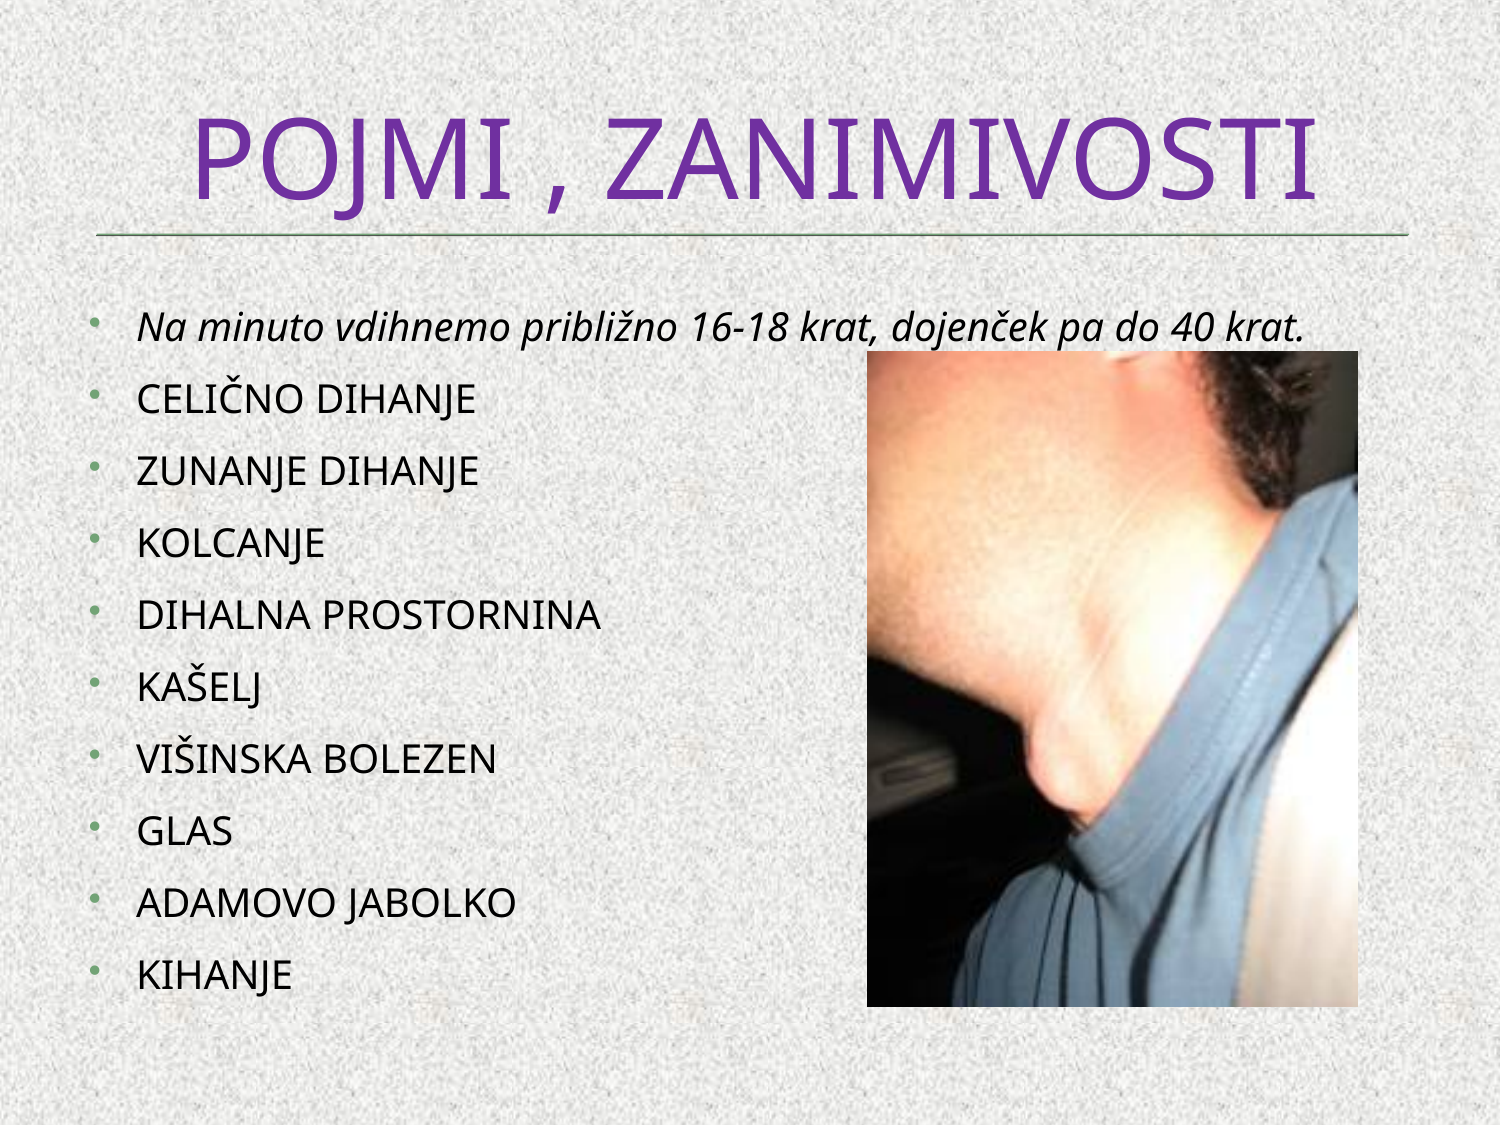

# POJMI , ZANIMIVOSTI
Na minuto vdihnemo približno 16-18 krat, dojenček pa do 40 krat.
CELIČNO DIHANJE
ZUNANJE DIHANJE
KOLCANJE
DIHALNA PROSTORNINA
KAŠELJ
VIŠINSKA BOLEZEN
GLAS
ADAMOVO JABOLKO
KIHANJE